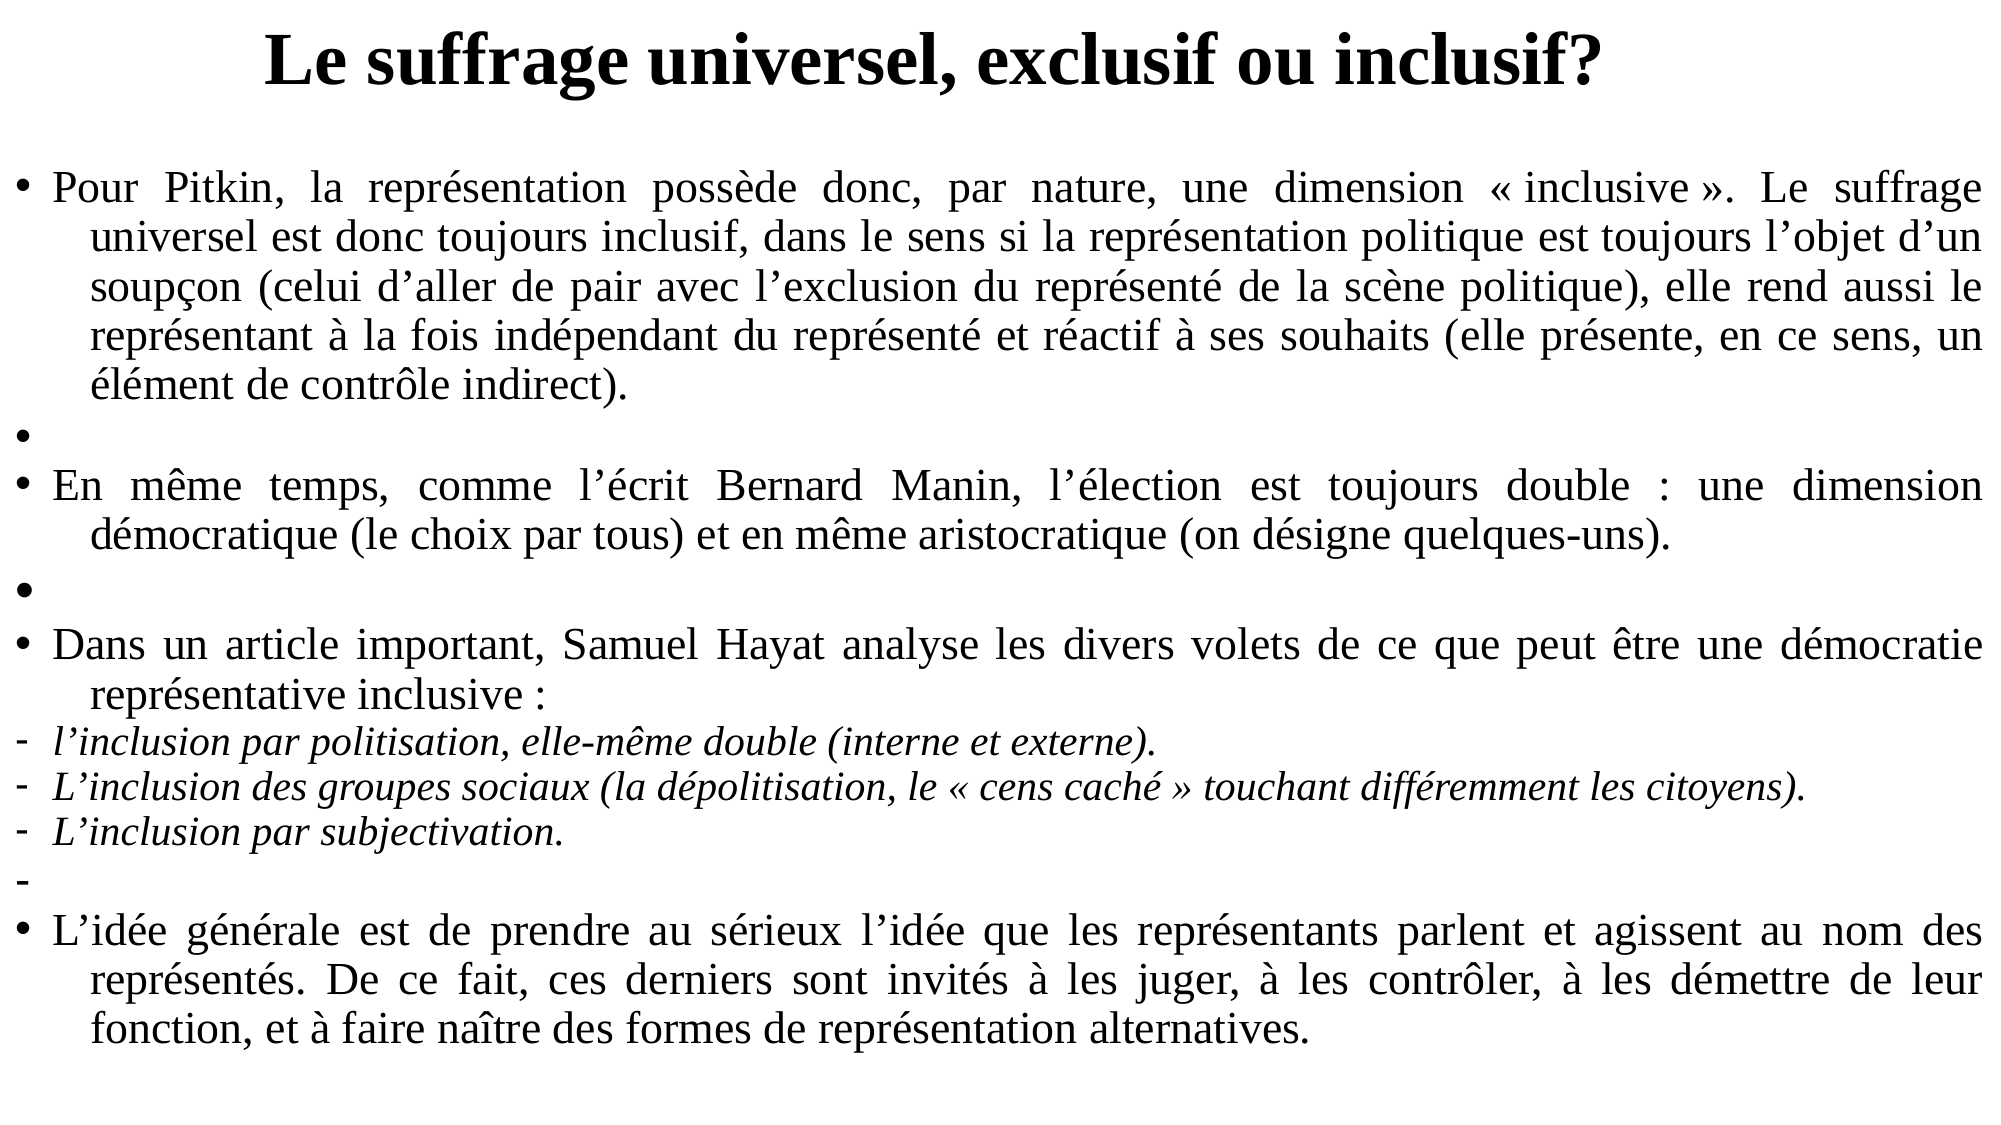

# Le suffrage universel, exclusif ou inclusif?
Pour Pitkin, la représentation possède donc, par nature, une dimension « inclusive ». Le suffrage universel est donc toujours inclusif, dans le sens si la représentation politique est toujours l’objet d’un soupçon (celui d’aller de pair avec l’exclusion du représenté de la scène politique), elle rend aussi le représentant à la fois indépendant du représenté et réactif à ses souhaits (elle présente, en ce sens, un élément de contrôle indirect).
En même temps, comme l’écrit Bernard Manin, l’élection est toujours double : une dimension démocratique (le choix par tous) et en même aristocratique (on désigne quelques-uns).
Dans un article important, Samuel Hayat analyse les divers volets de ce que peut être une démocratie représentative inclusive :
l’inclusion par politisation, elle-même double (interne et externe).
L’inclusion des groupes sociaux (la dépolitisation, le « cens caché » touchant différemment les citoyens).
L’inclusion par subjectivation.
L’idée générale est de prendre au sérieux l’idée que les représentants parlent et agissent au nom des représentés. De ce fait, ces derniers sont invités à les juger, à les contrôler, à les démettre de leur fonction, et à faire naître des formes de représentation alternatives.